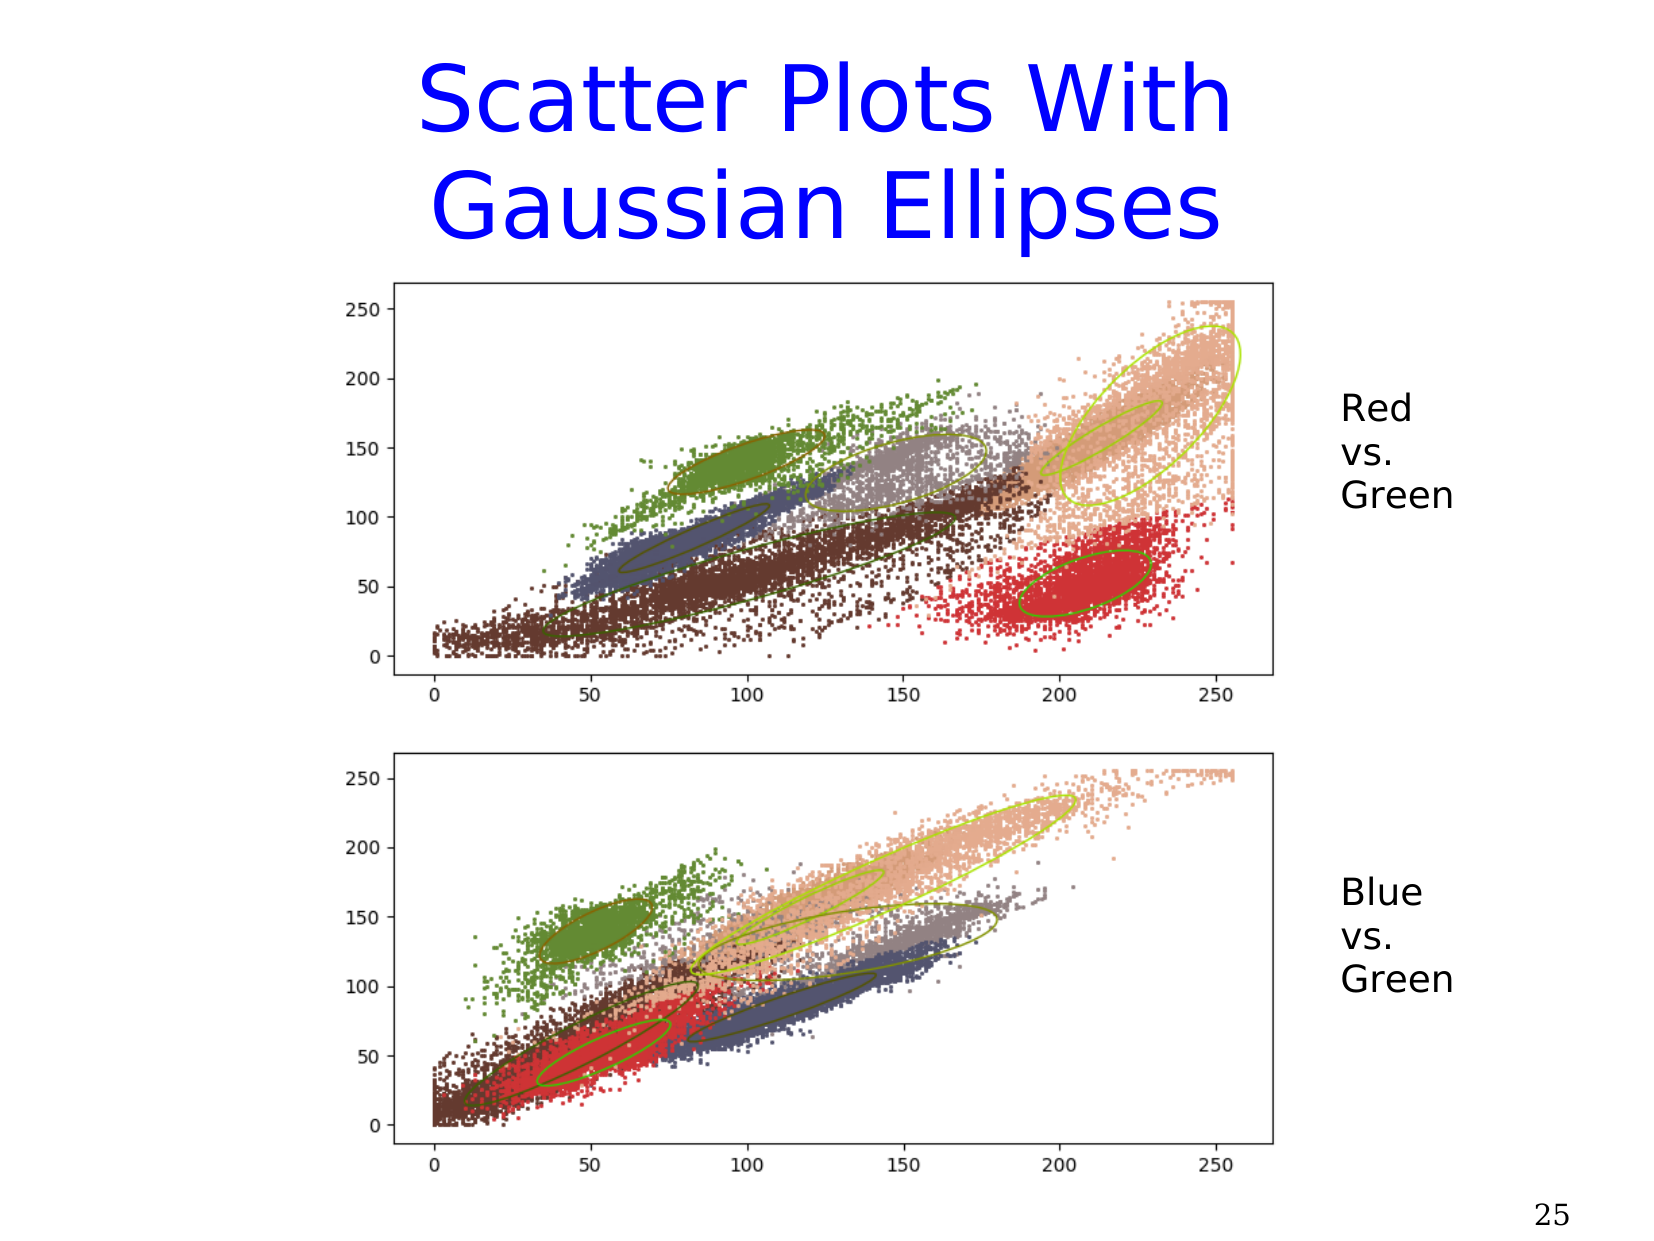

# Scatter Plots With Gaussian Ellipses
Red vs. Green
Blue vs. Green
25